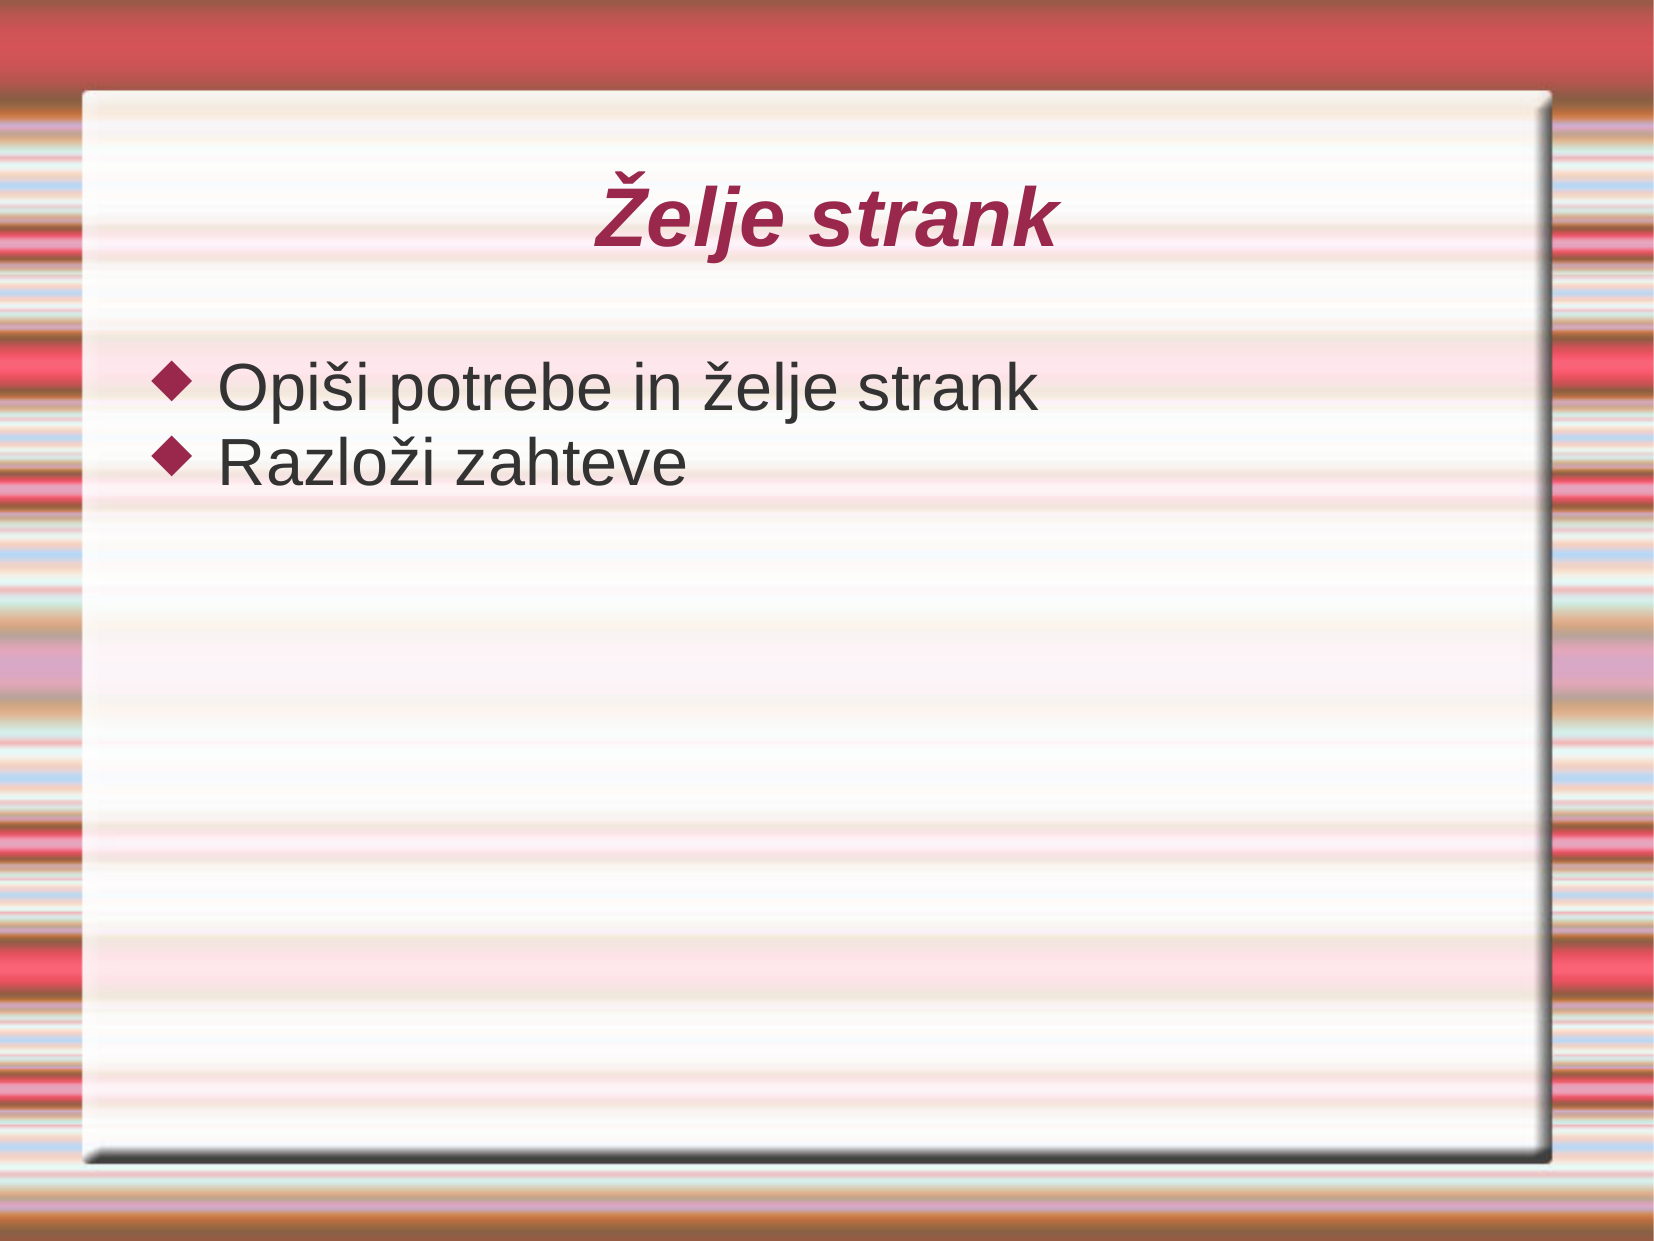

# Želje strank
Opiši potrebe in želje strank
Razloži zahteve